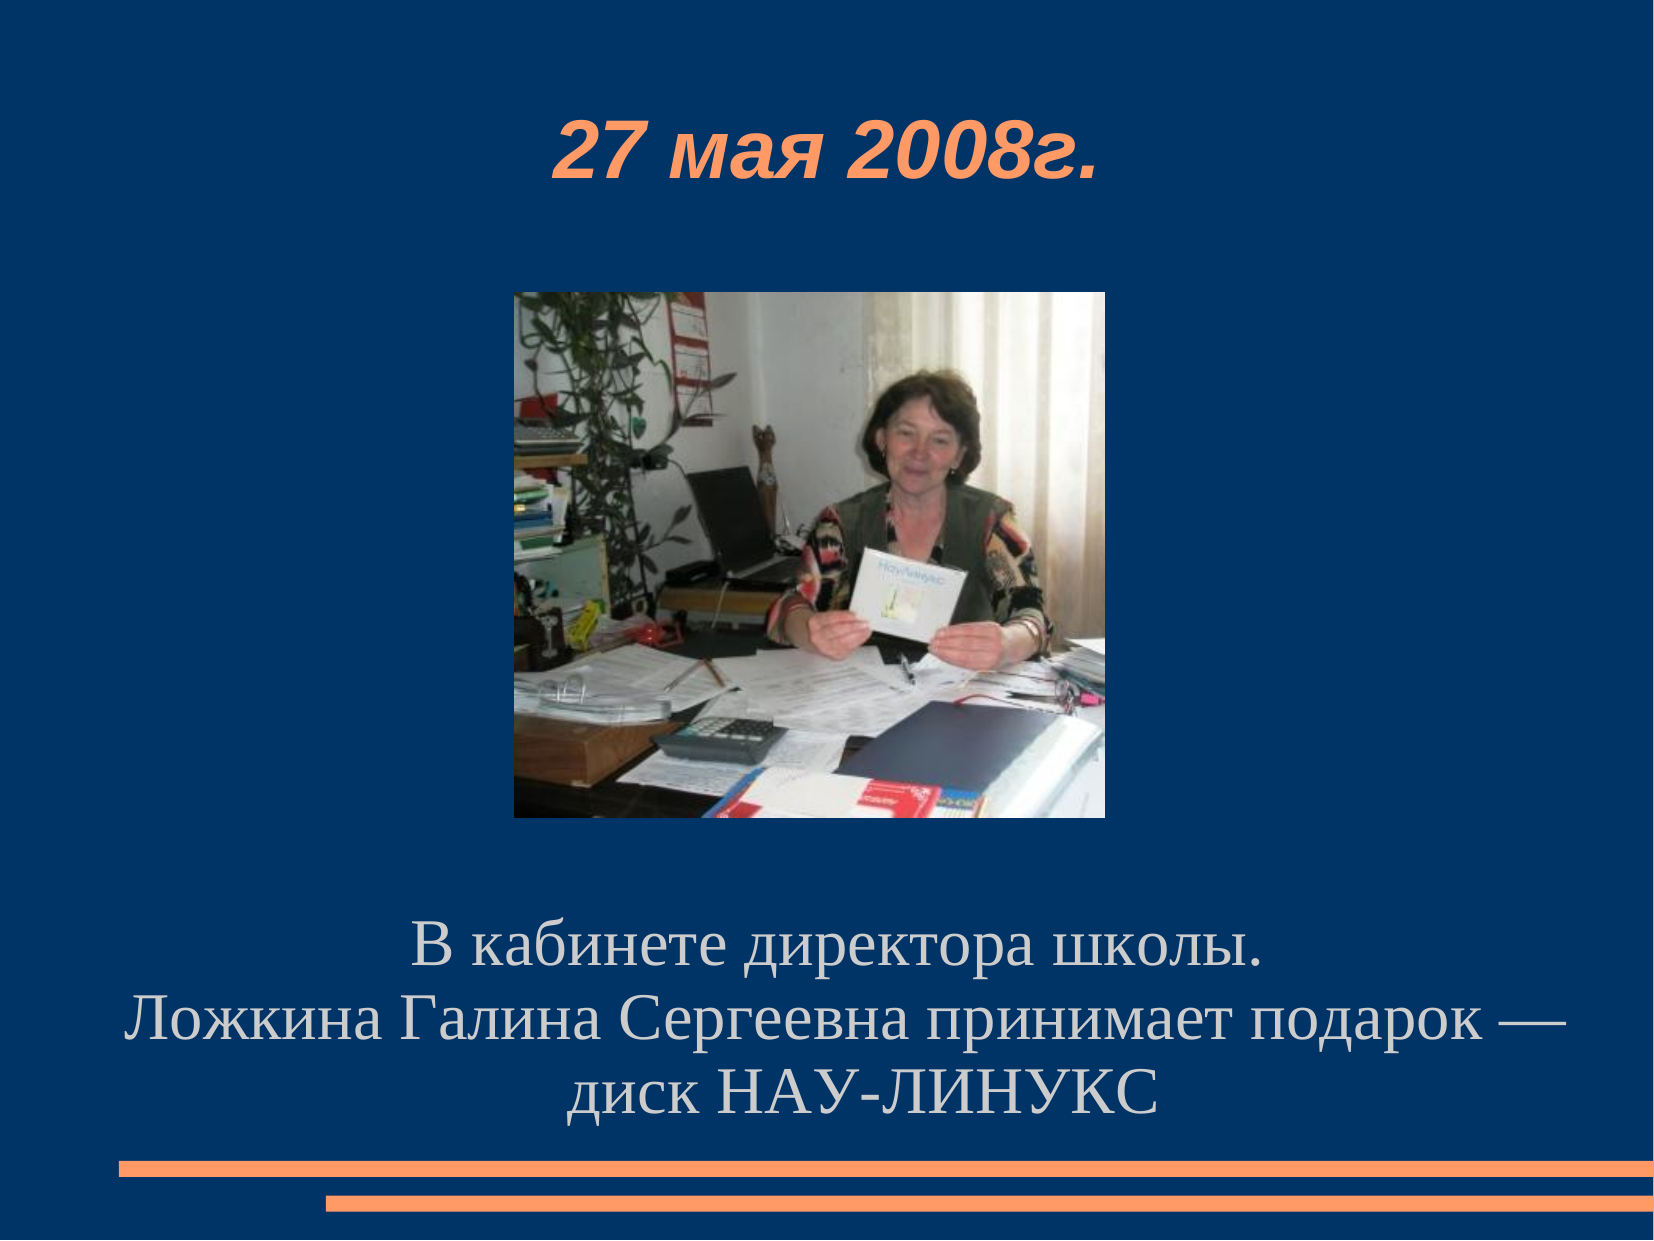

# 27 мая 2008г.
В кабинете директора школы.
Ложкина Галина Сергеевна принимает подарок — диск НАУ-ЛИНУКС